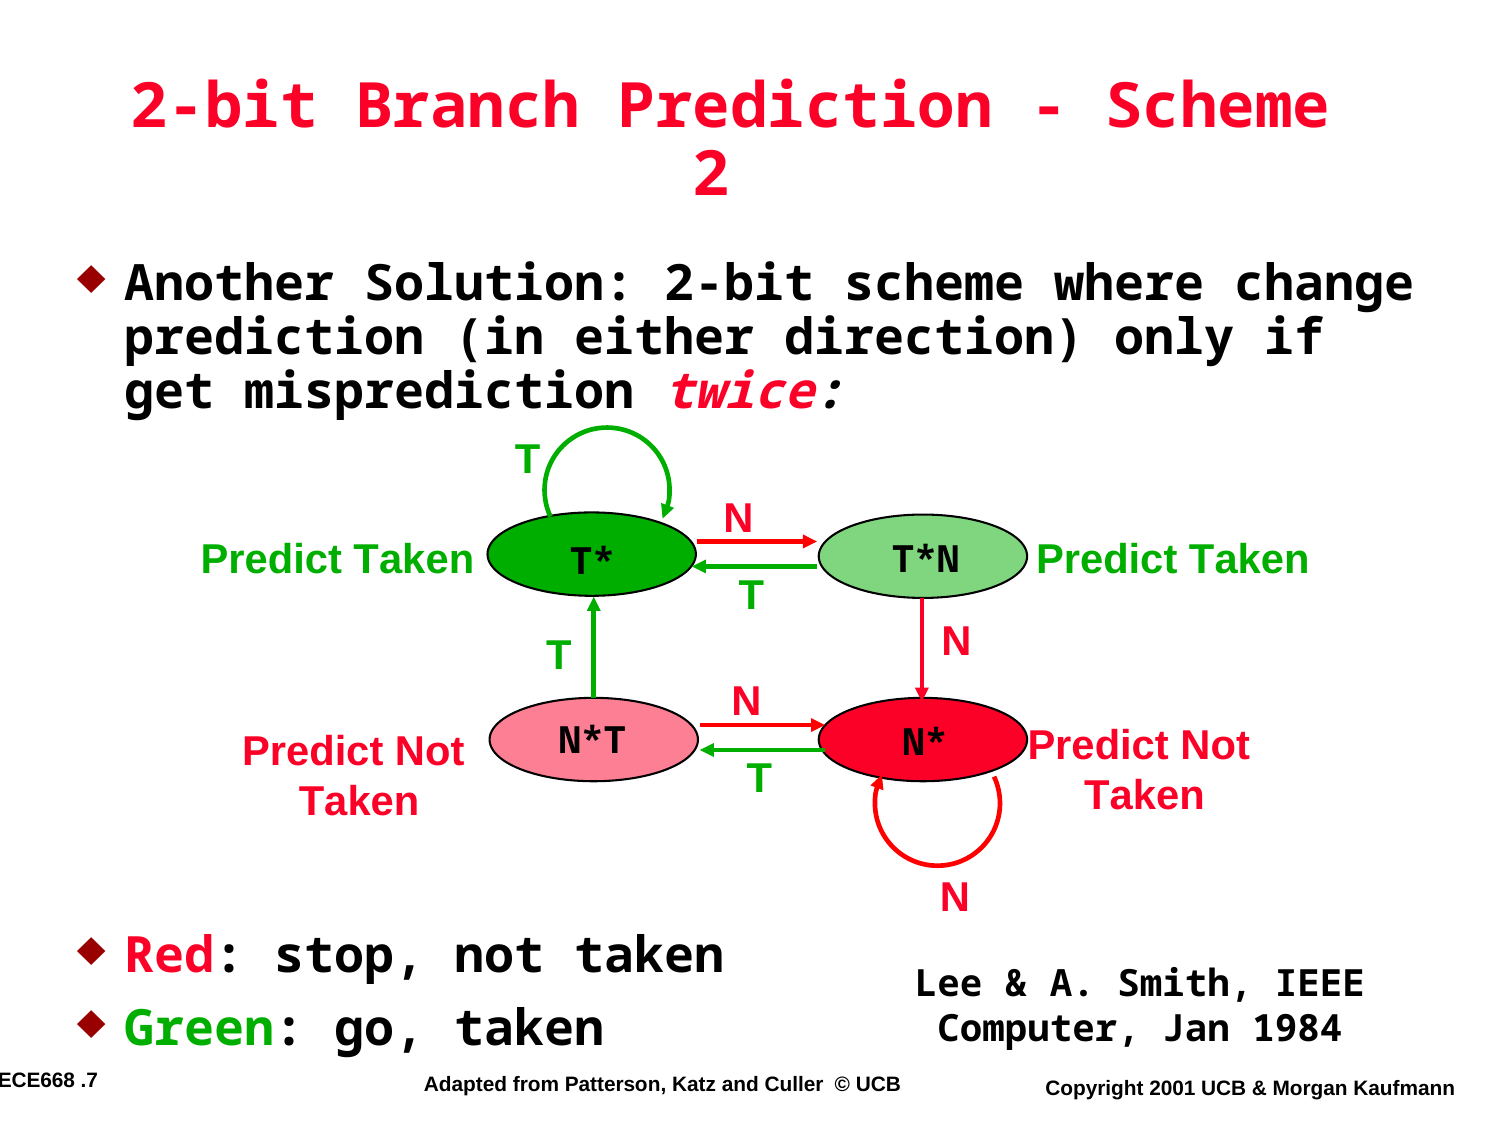

2-bit Branch Prediction - Scheme 2
# Another Solution: 2-bit scheme where change prediction (in either direction) only if get misprediction twice:
Red: stop, not taken
Green: go, taken
T
N
Predict Taken
Predict Taken
T*N
T*
T
N
T
N
N*T
N*
Predict Not
Taken
Predict Not
Taken
T
N
Lee & A. Smith, IEEE Computer, Jan 1984